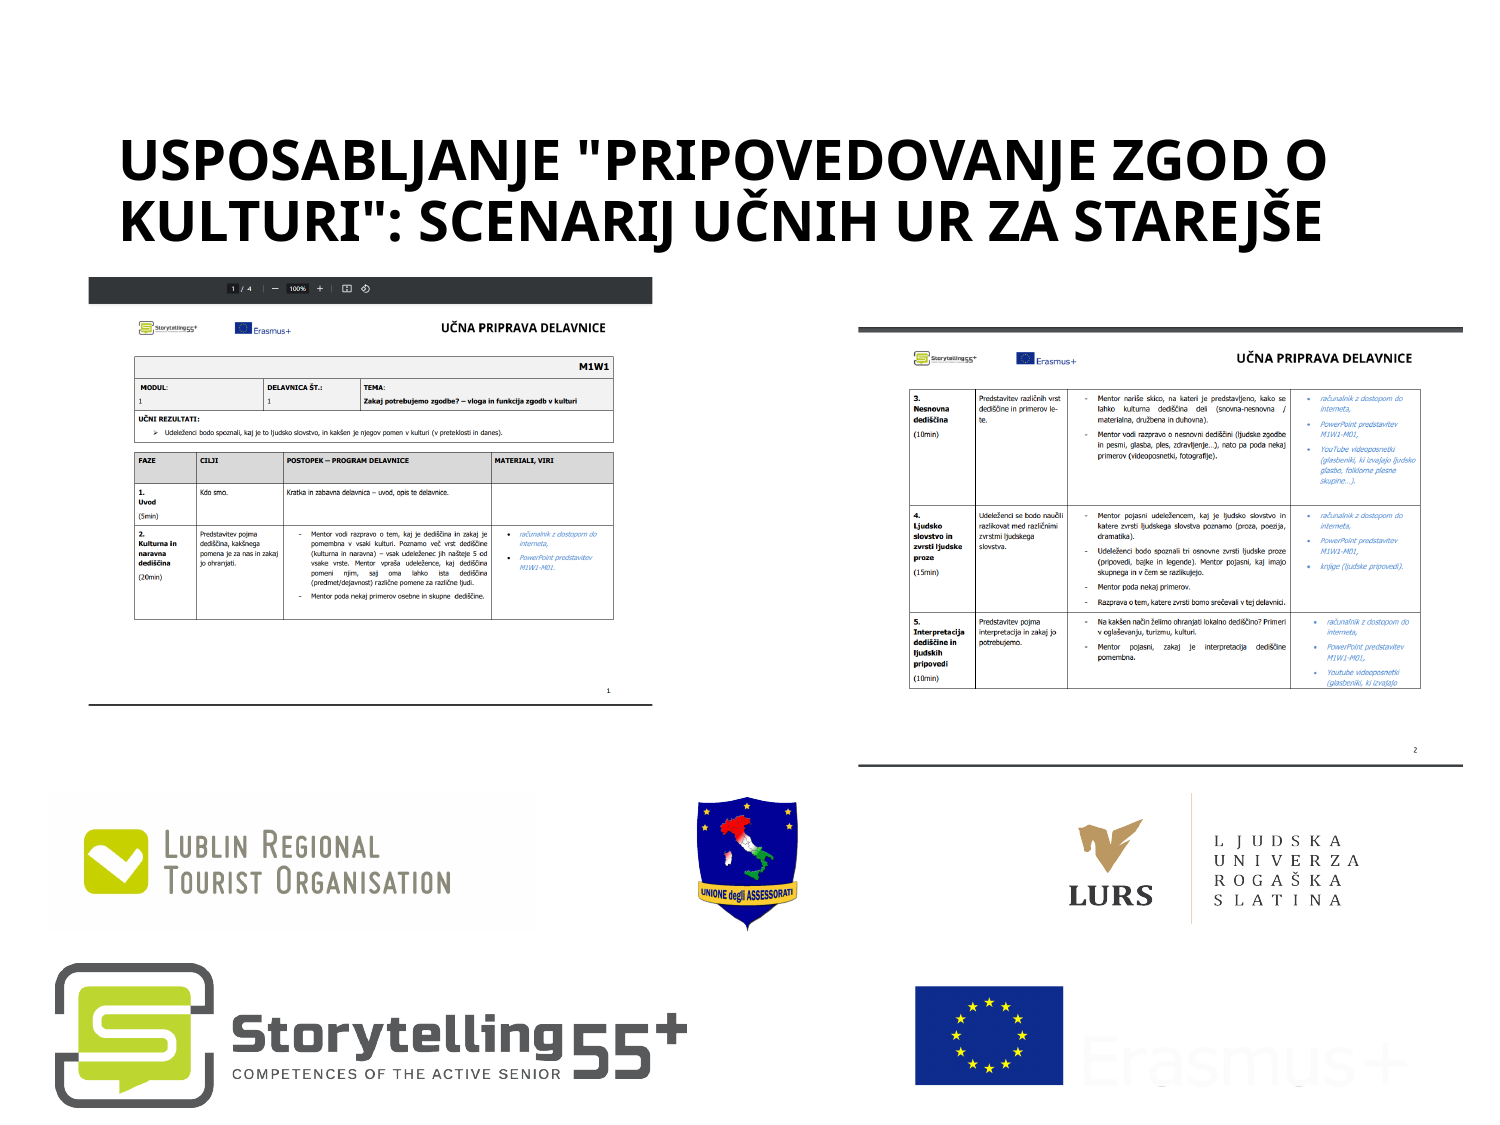

# USPOSABLJANJE "PRIPOVEDOVANJE ZGOD O KULTURI": SCENARIJ UČNIH UR ZA STAREJŠE